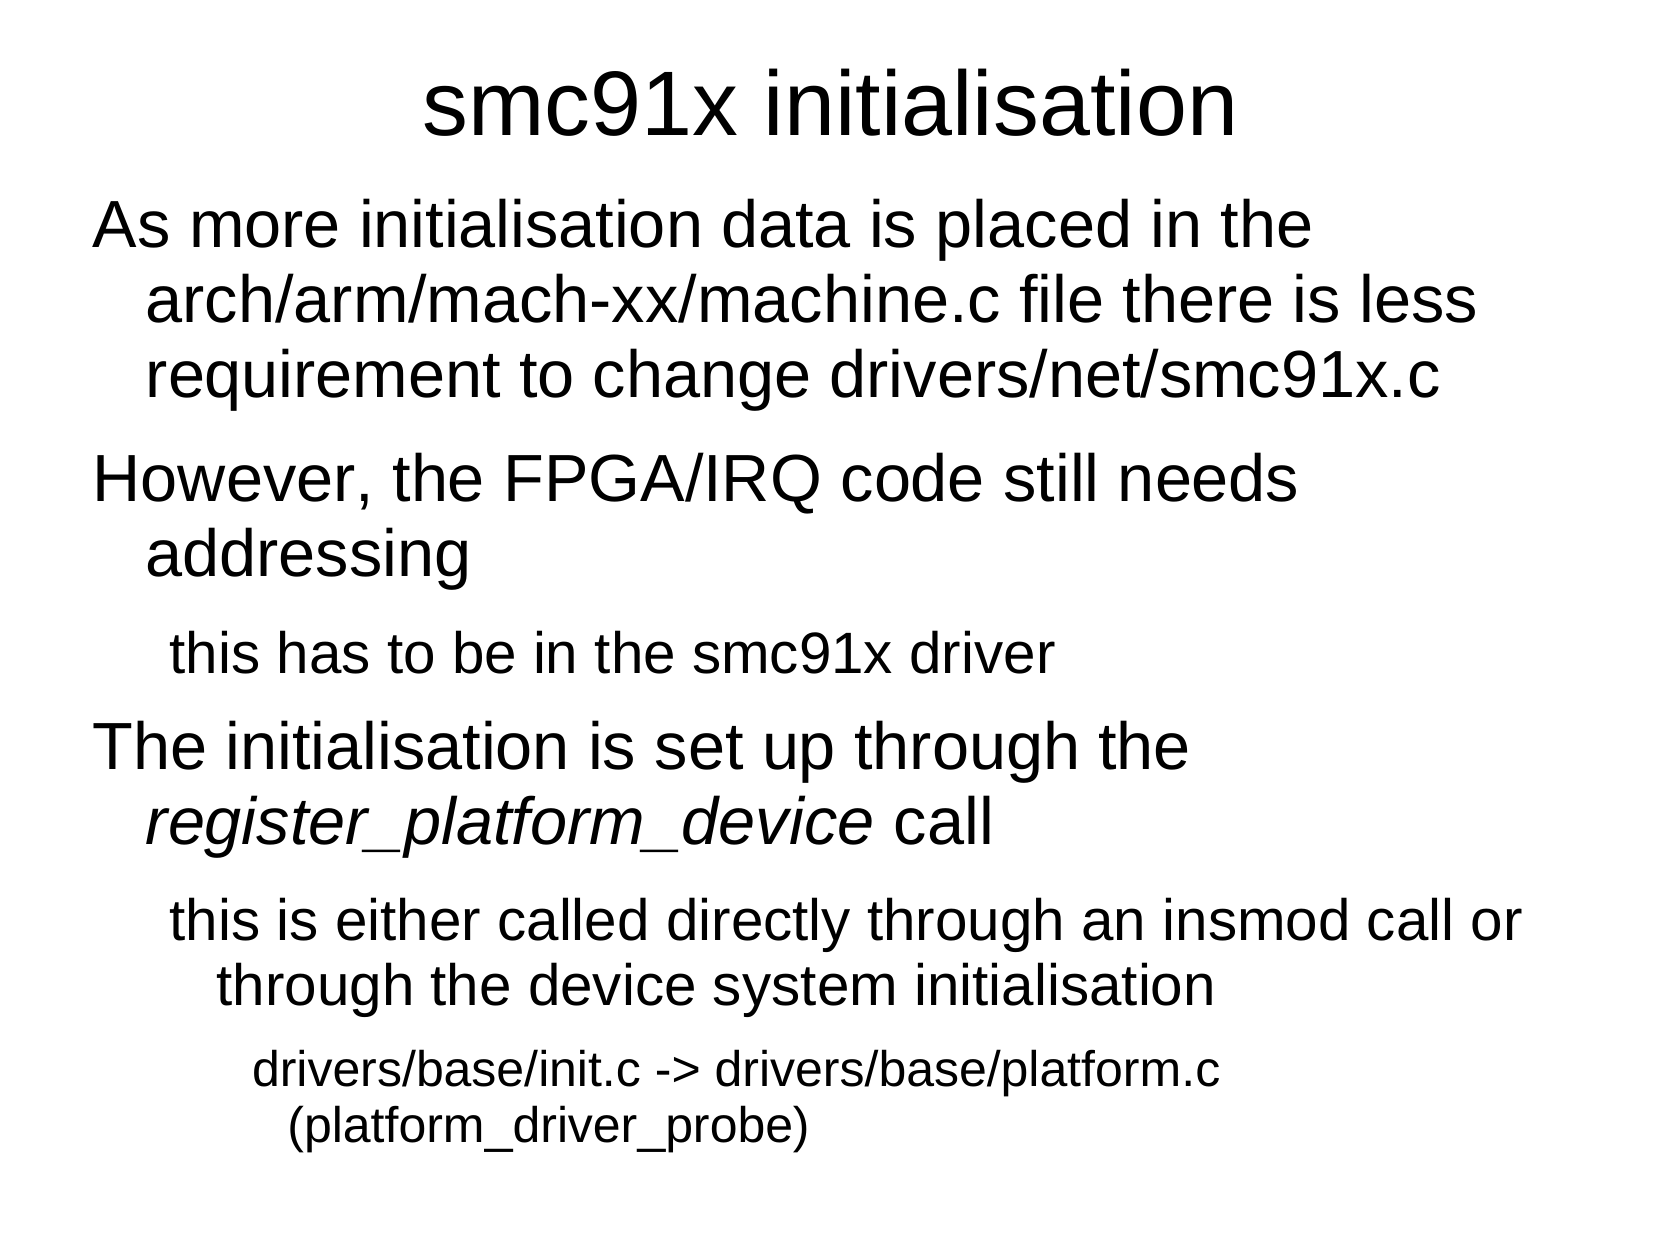

# smc91x initialisation
As more initialisation data is placed in the arch/arm/mach-xx/machine.c file there is less requirement to change drivers/net/smc91x.c
However, the FPGA/IRQ code still needs addressing
this has to be in the smc91x driver
The initialisation is set up through the register_platform_device call
this is either called directly through an insmod call or through the device system initialisation
drivers/base/init.c -> drivers/base/platform.c (platform_driver_probe)